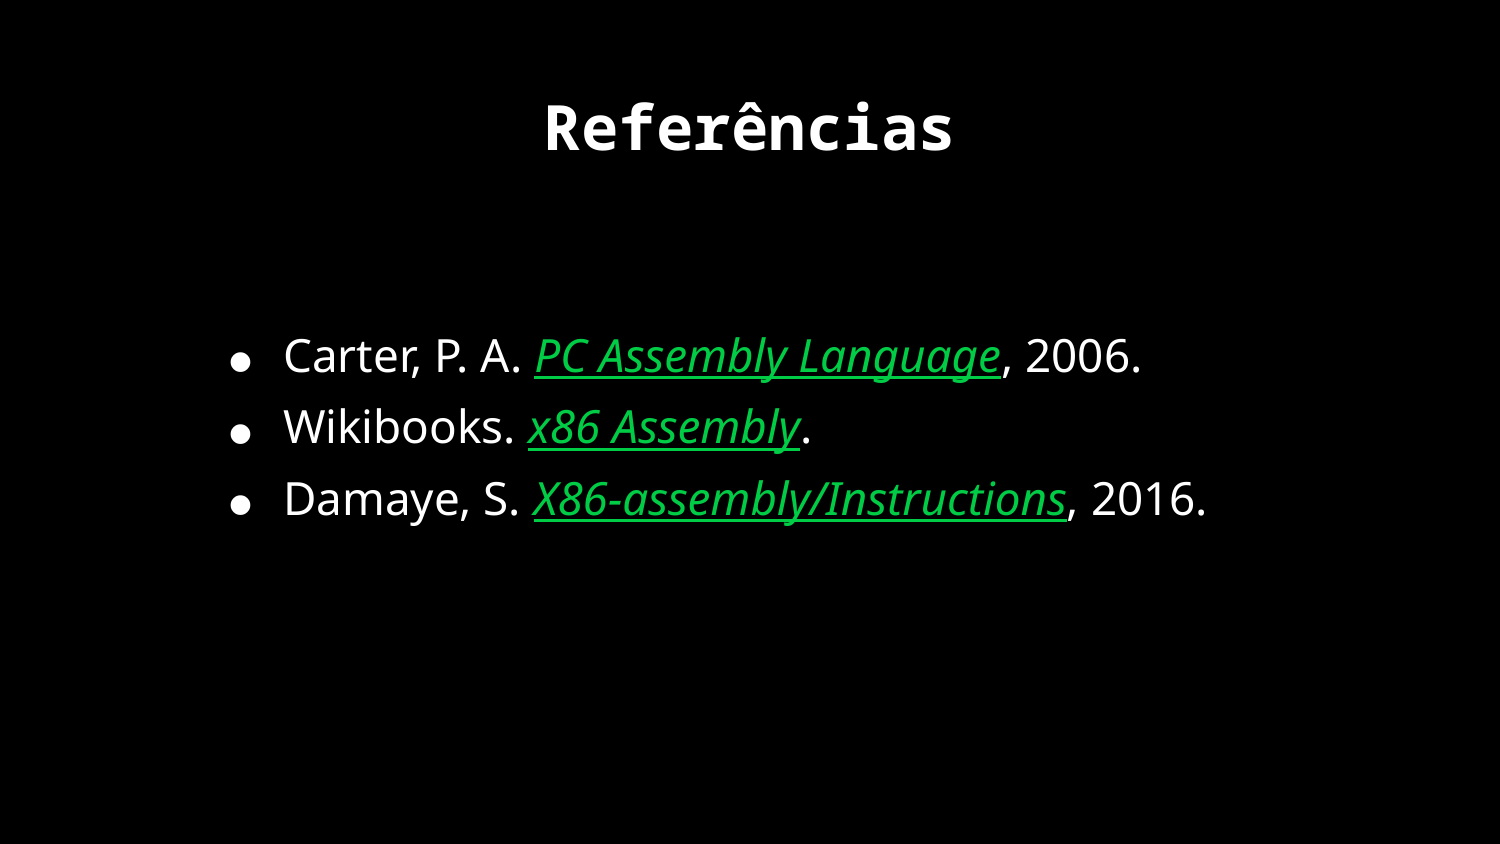

Referências
# Carter, P. A. PC Assembly Language, 2006.
Wikibooks. x86 Assembly.
Damaye, S. X86-assembly/Instructions, 2016.